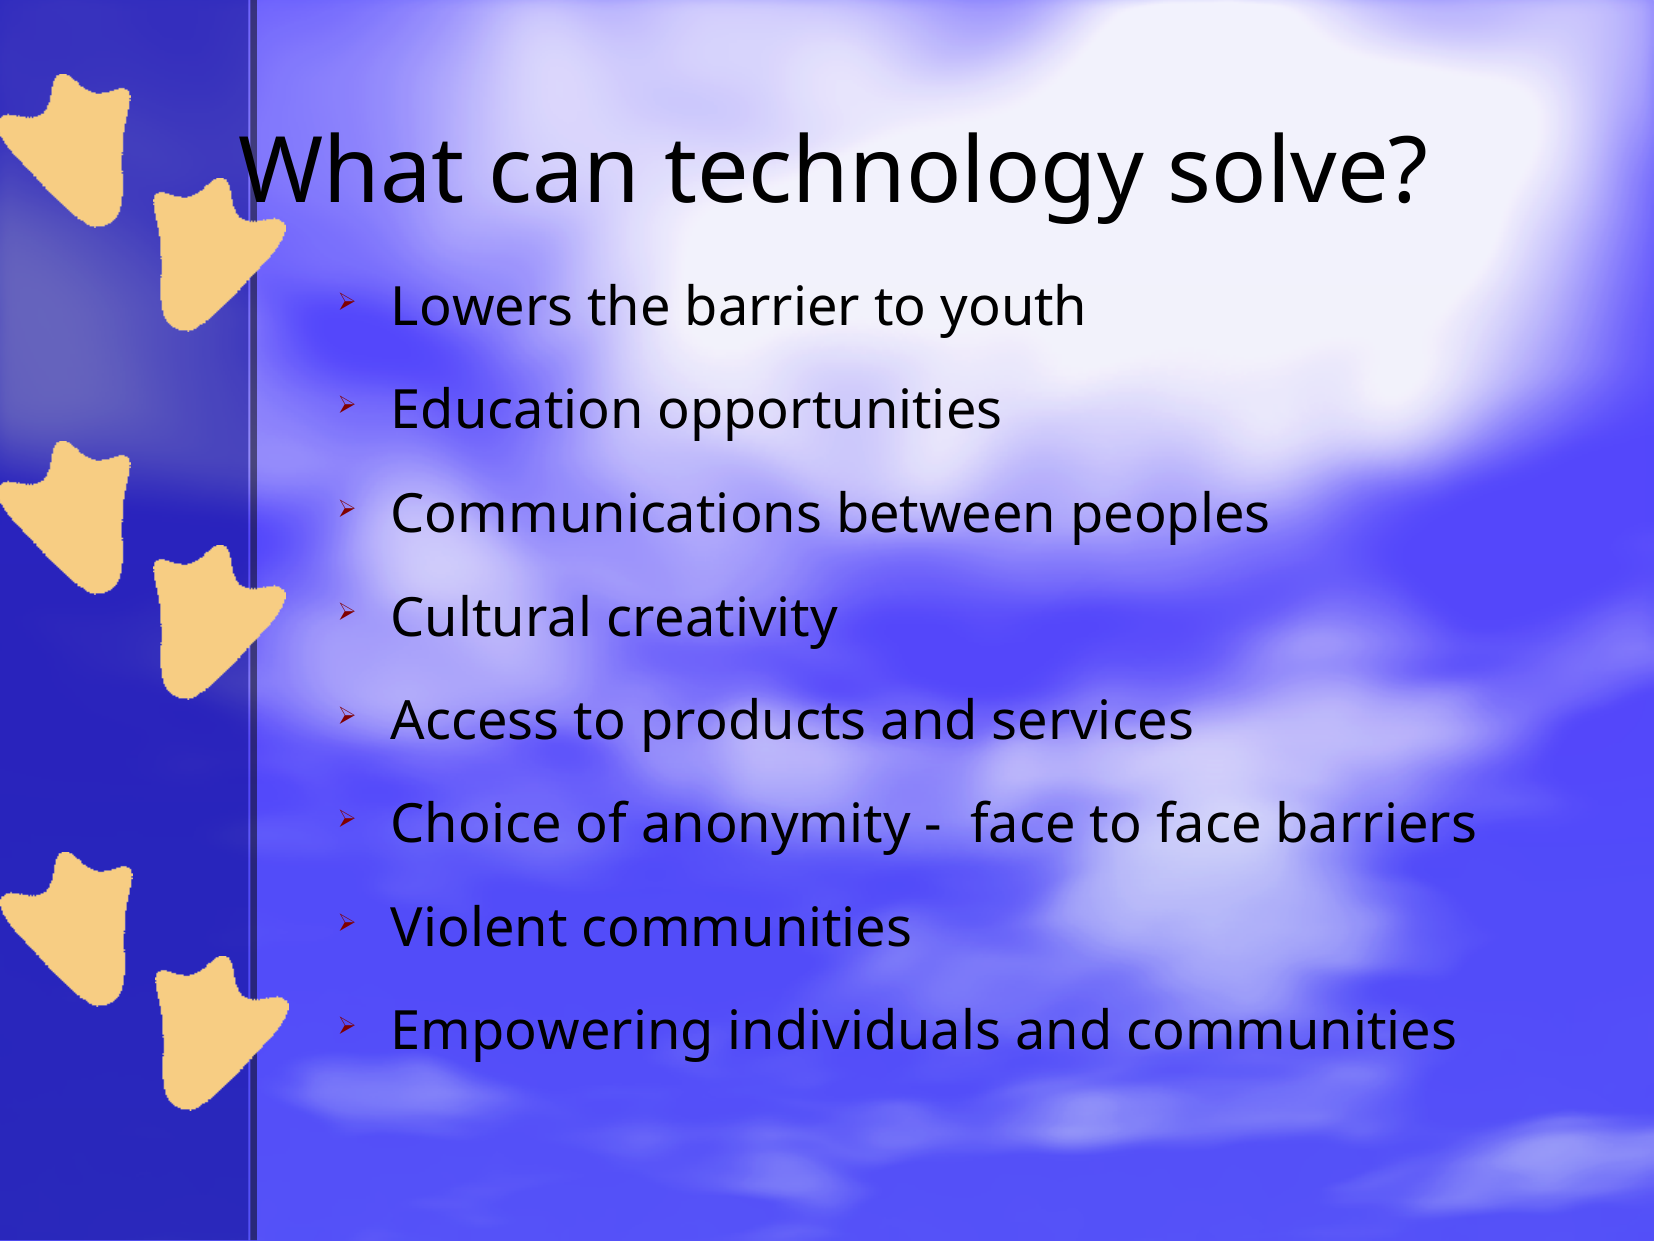

What can technology solve?
# Lowers the barrier to youth
Education opportunities
Communications between peoples
Cultural creativity
Access to products and services
Choice of anonymity - face to face barriers
Violent communities
Empowering individuals and communities